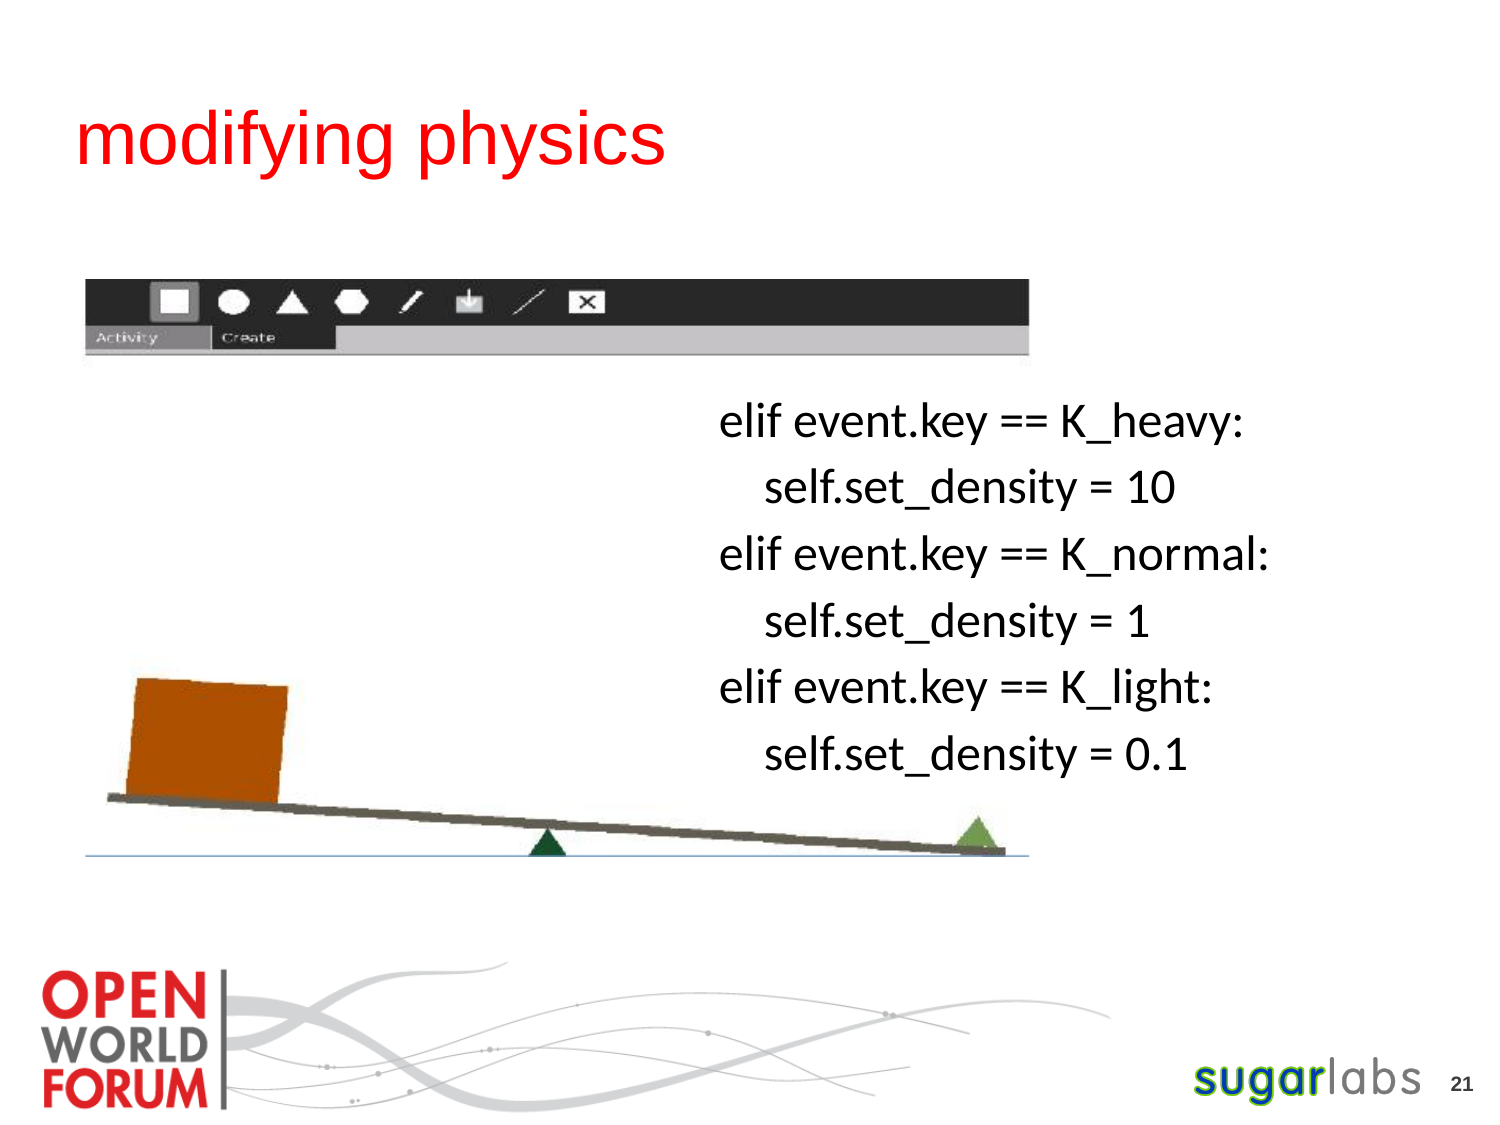

# modifying physics
elif event.key == K_heavy:
 self.set_density = 10
elif event.key == K_normal:
 self.set_density = 1
elif event.key == K_light:
 self.set_density = 0.1
21